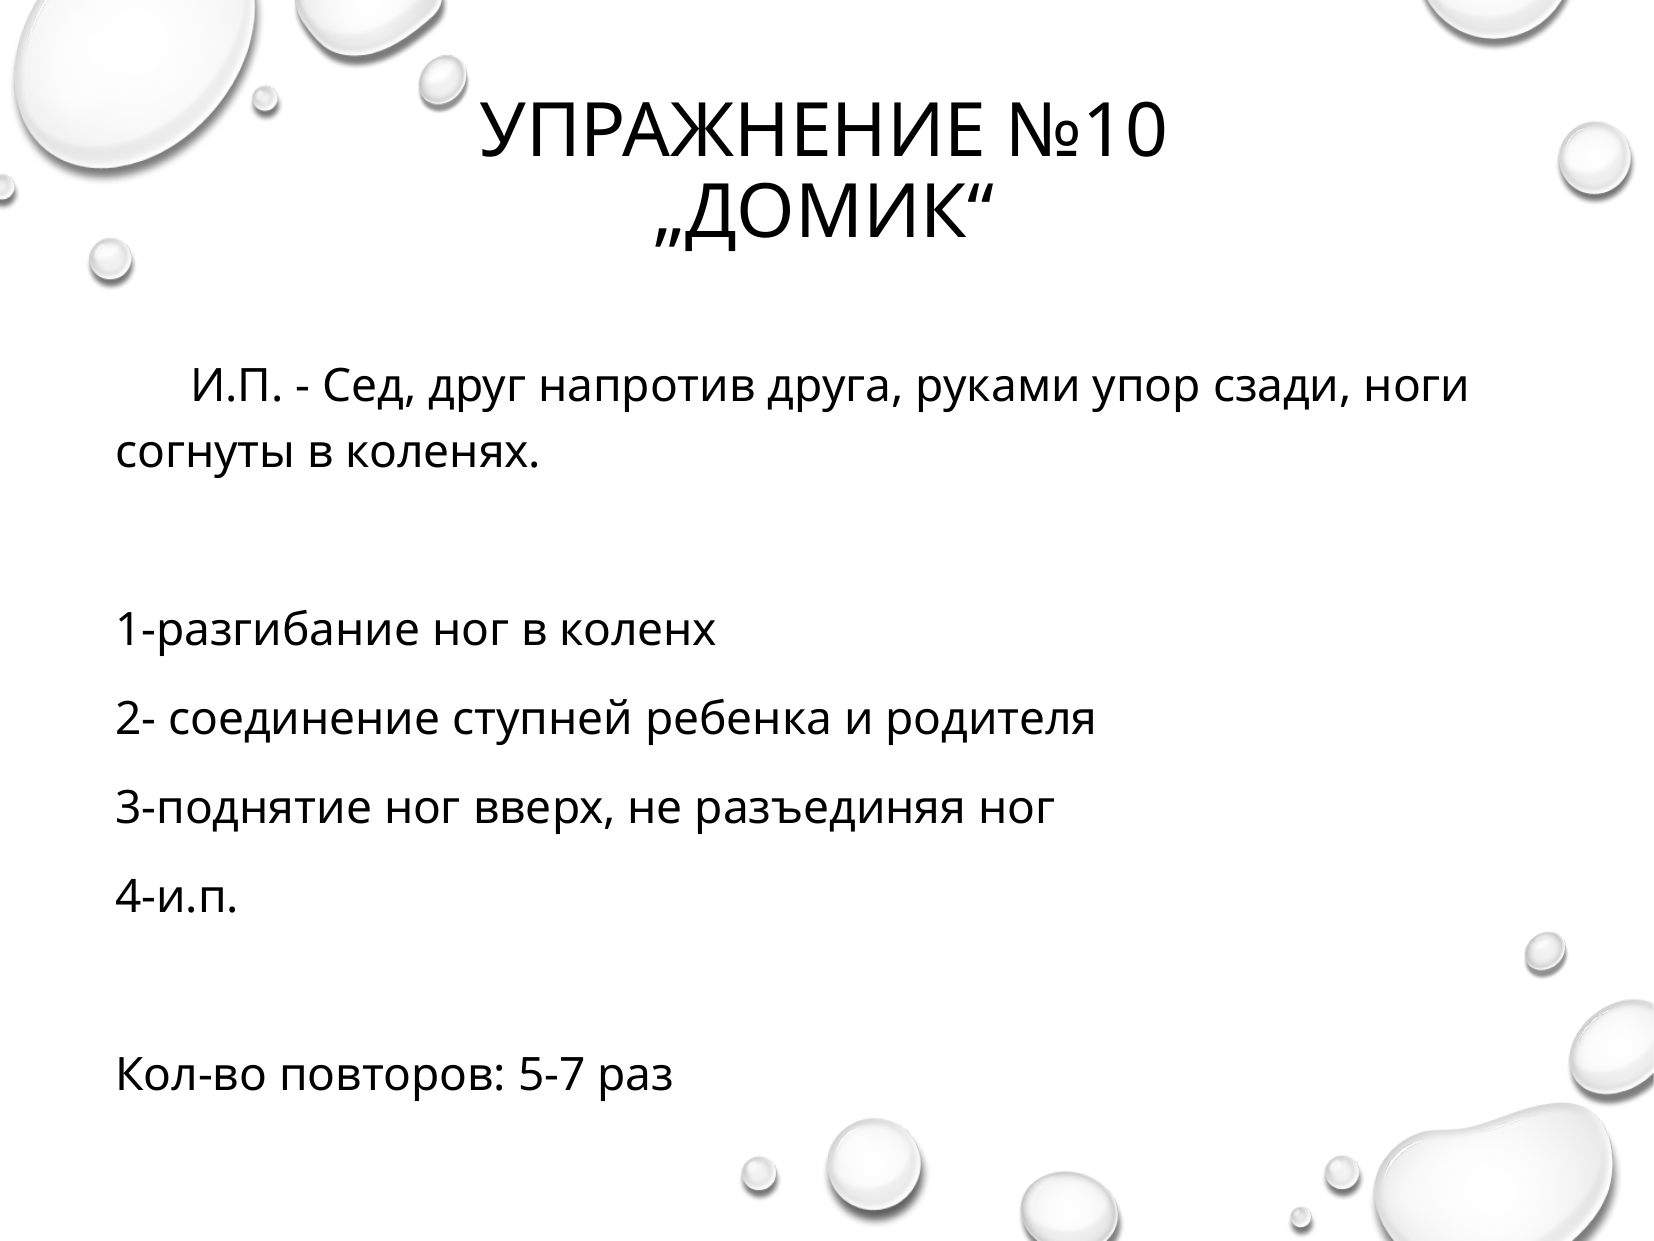

# Упражнение №10 „Домик“
	И.П. - Сед, друг напротив друга, руками упор сзади, ноги согнуты в коленях.
1-разгибание ног в коленх
2- соединение ступней ребенка и родителя
3-поднятие ног вверх, не разъединяя ног
4-и.п.
Кол-во повторов: 5-7 раз